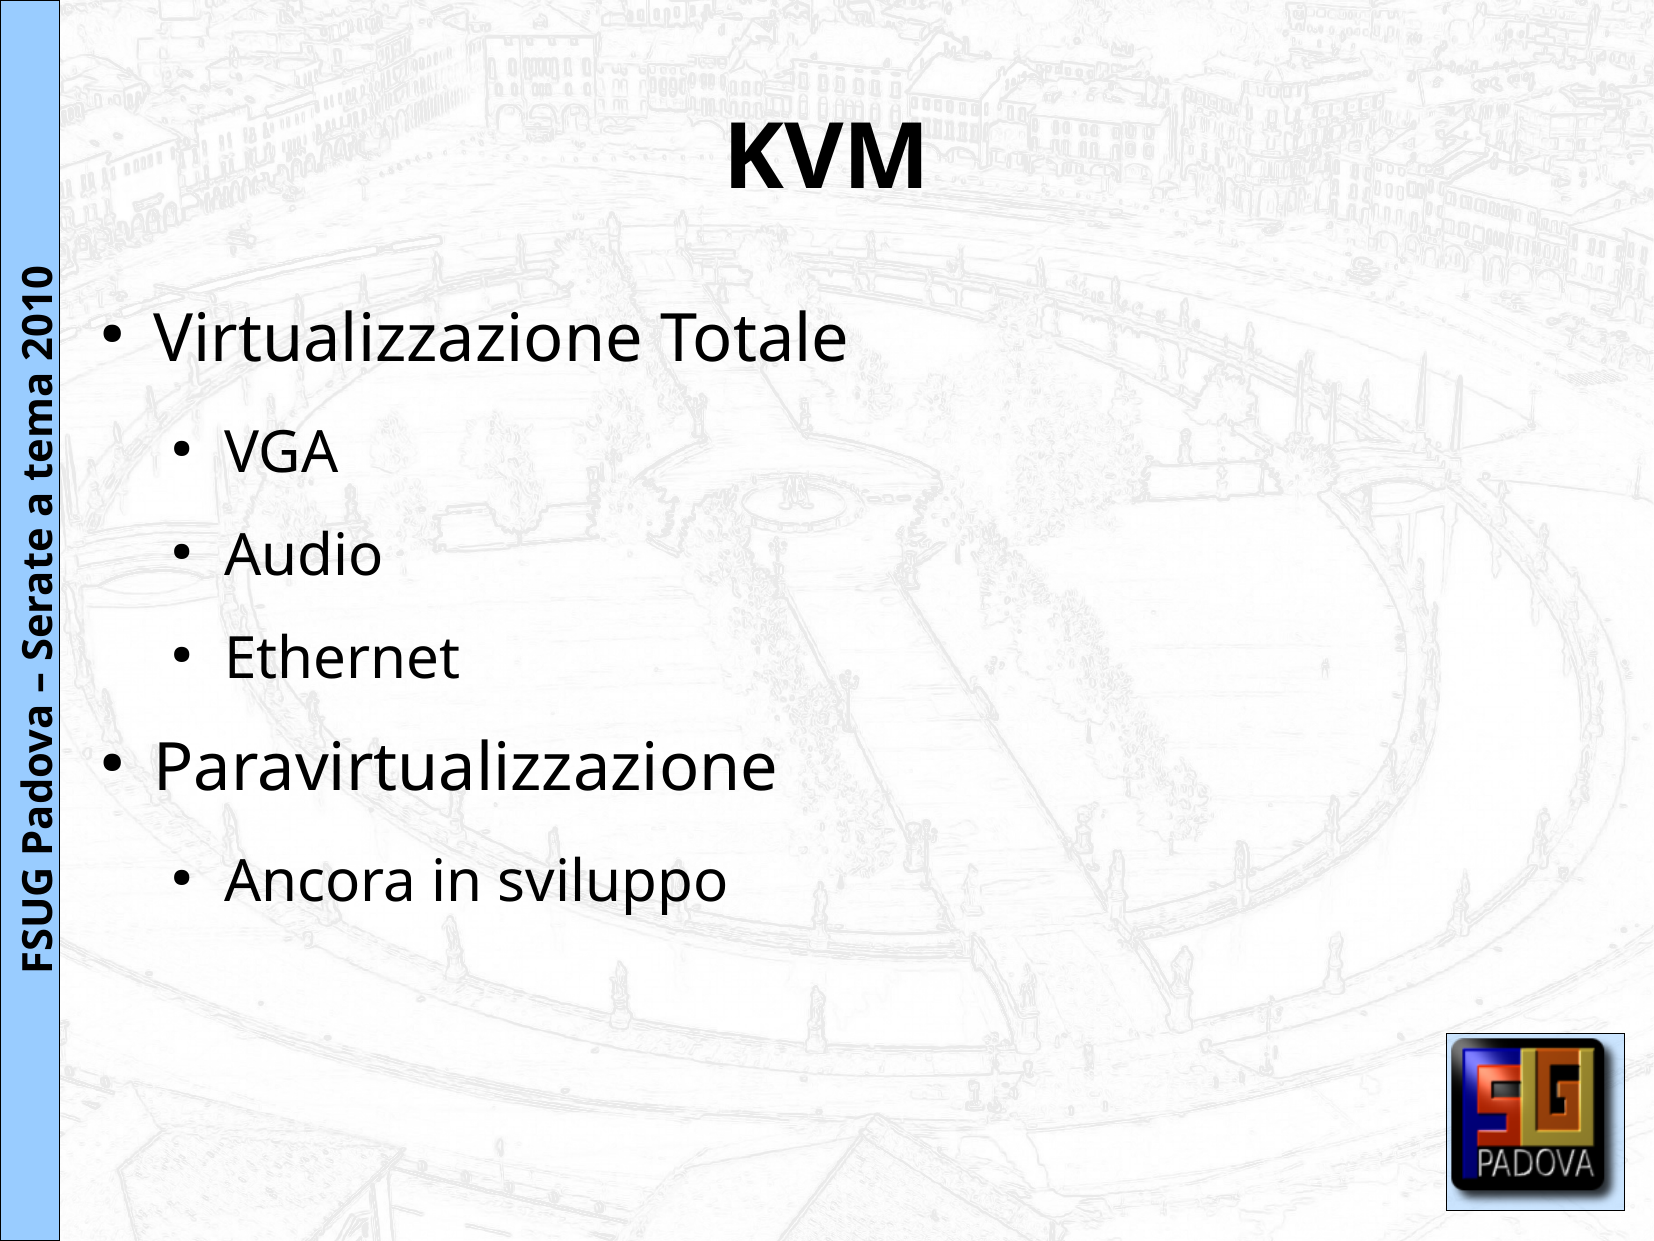

# KVM
Virtualizzazione Totale
VGA
Audio
Ethernet
Paravirtualizzazione
Ancora in sviluppo
FSUG Padova – Serate a tema 2010
FSUG Padova – Serate a tema 2010